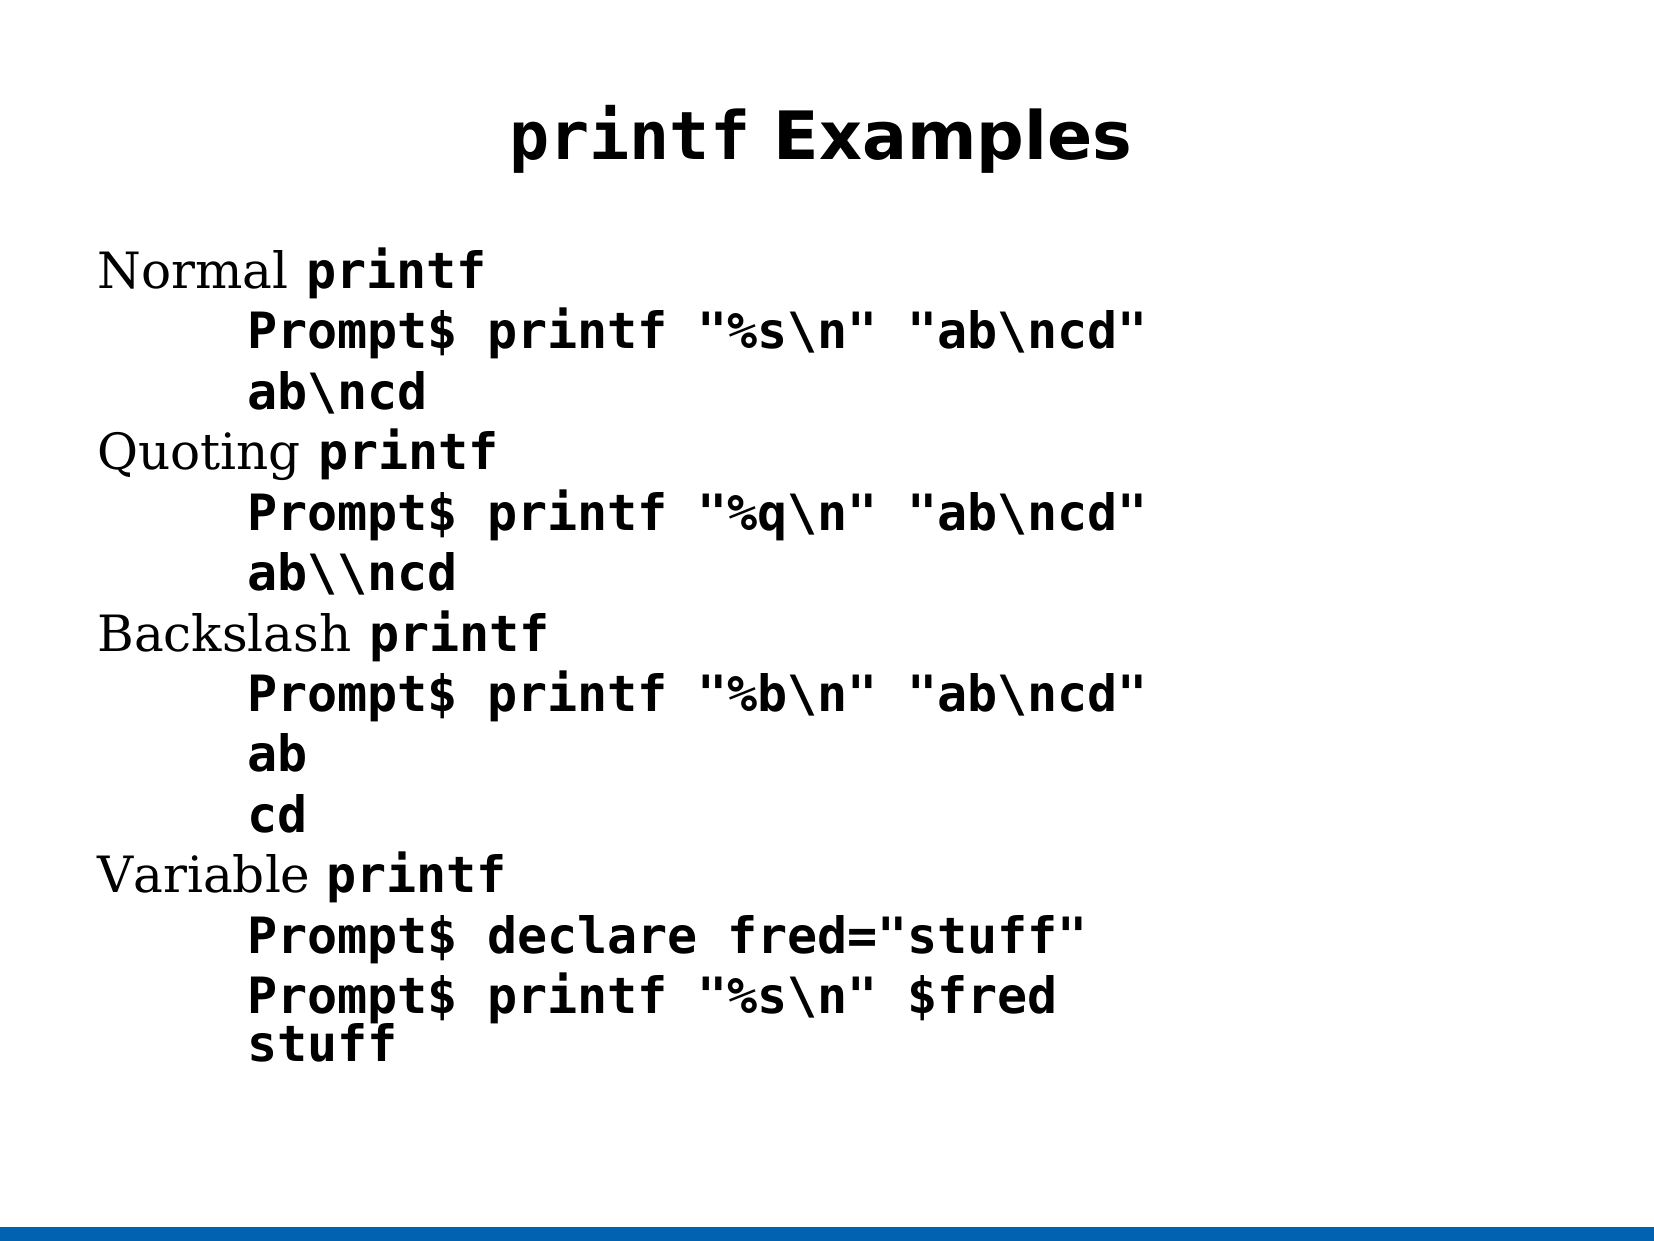

# printf Examples
Normal printf
		Prompt$ printf "%s\n" "ab\ncd"
		ab\ncd
Quoting printf
		Prompt$ printf "%q\n" "ab\ncd"
		ab\\ncd
Backslash printf
		Prompt$ printf "%b\n" "ab\ncd"
		ab
		cd
Variable printf
		Prompt$ declare fred="stuff"
		Prompt$ printf "%s\n" $fred
	stuff